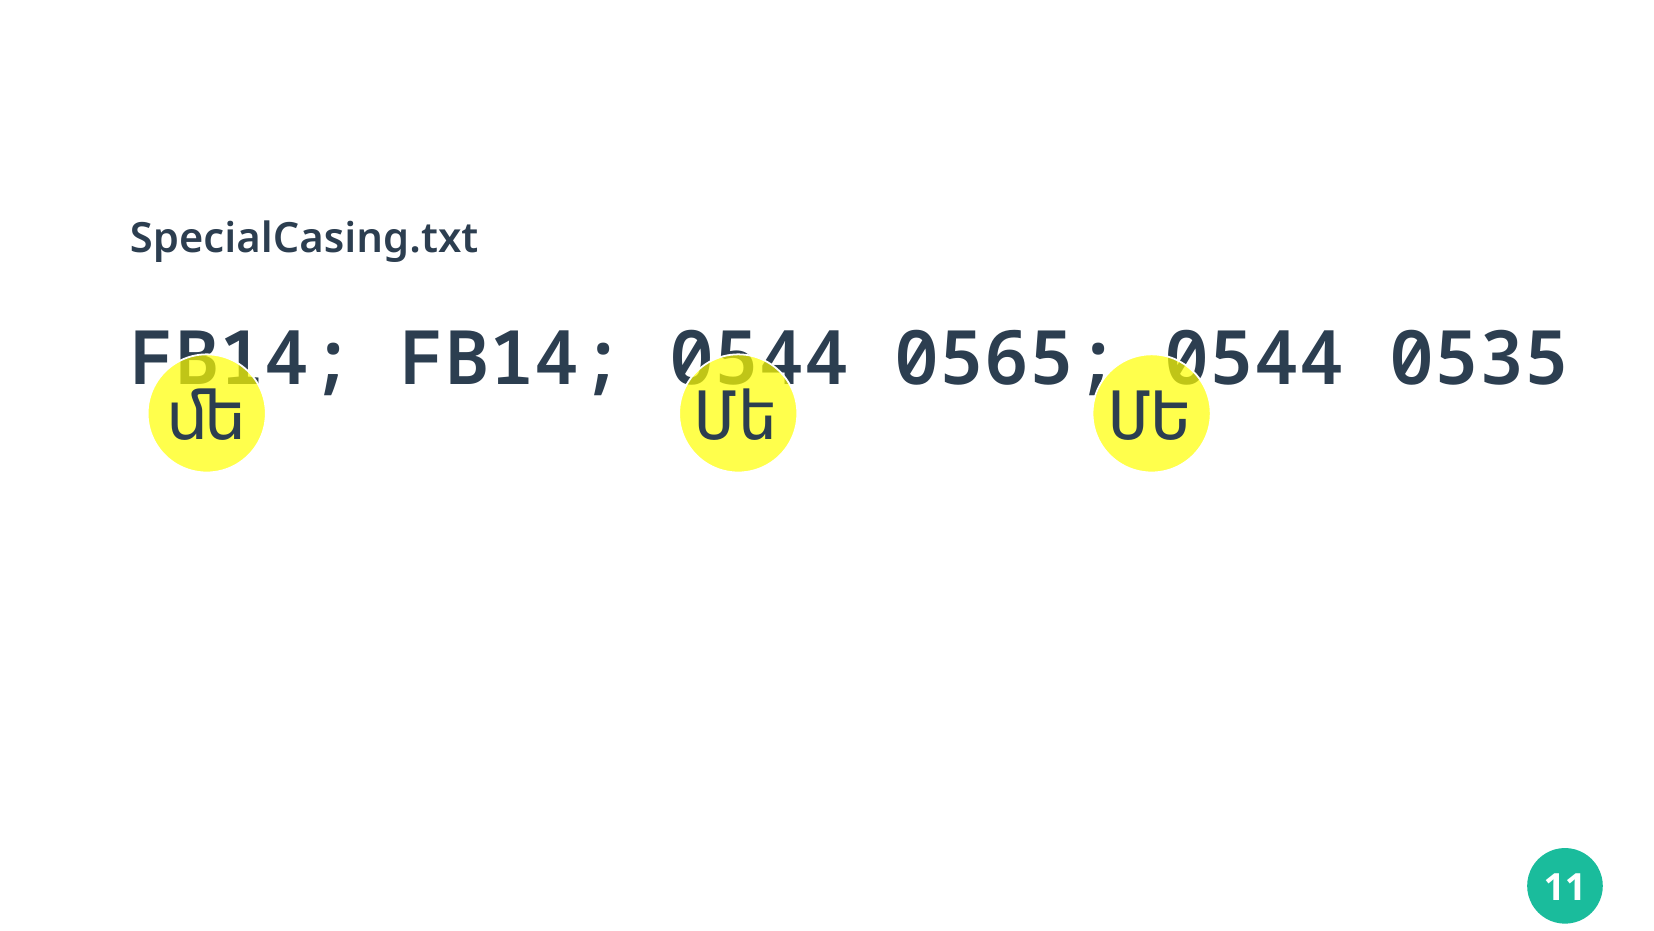

# SpecialCasing.txt
FB14; FB14; 0544 0565; 0544 0535
ﬔ
Մե
ՄԵ